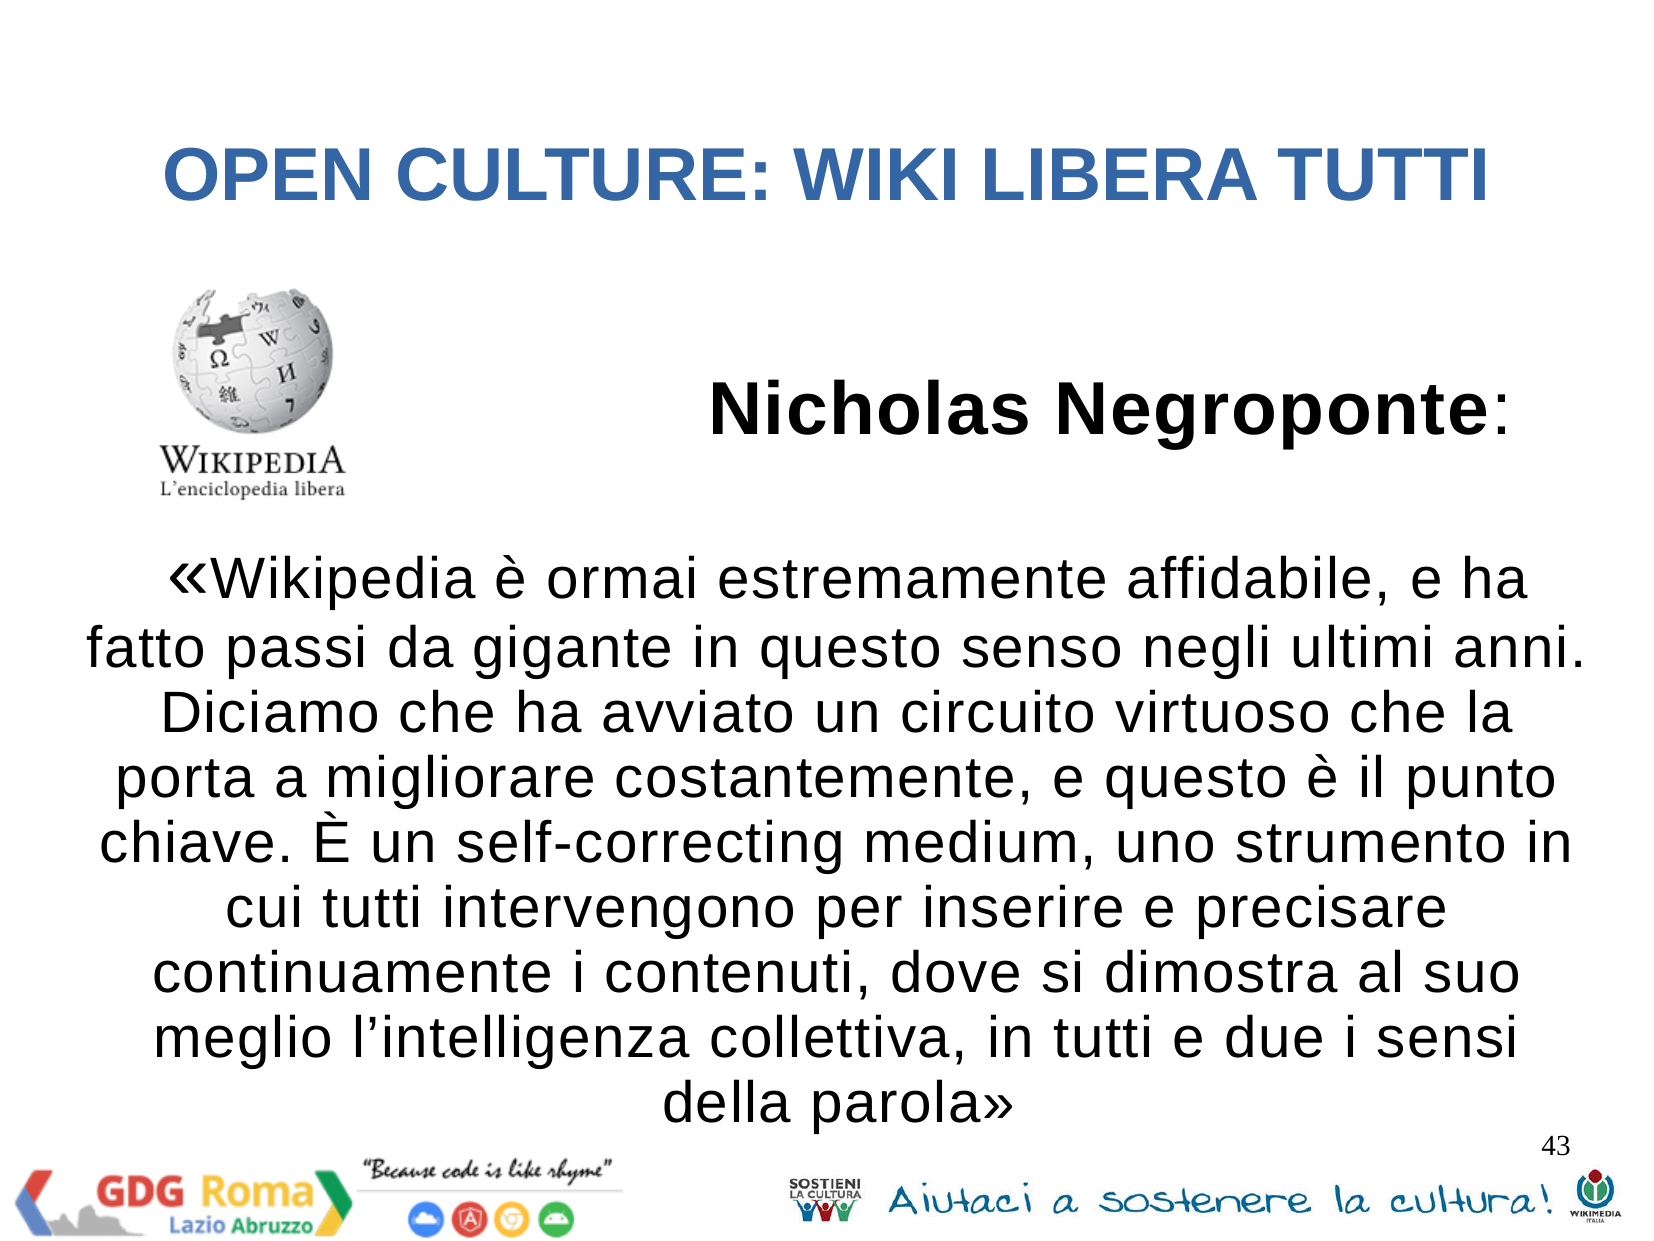

OPEN CULTURE: WIKI LIBERA TUTTI
#
Nicholas Negroponte:
 «Wikipedia è ormai estremamente affidabile, e ha fatto passi da gigante in questo senso negli ultimi anni. Diciamo che ha avviato un circuito virtuoso che la porta a migliorare costantemente, e questo è il punto chiave. È un self-correcting medium, uno strumento in cui tutti intervengono per inserire e precisare continuamente i contenuti, dove si dimostra al suo meglio l’intelligenza collettiva, in tutti e due i sensi della parola»
43